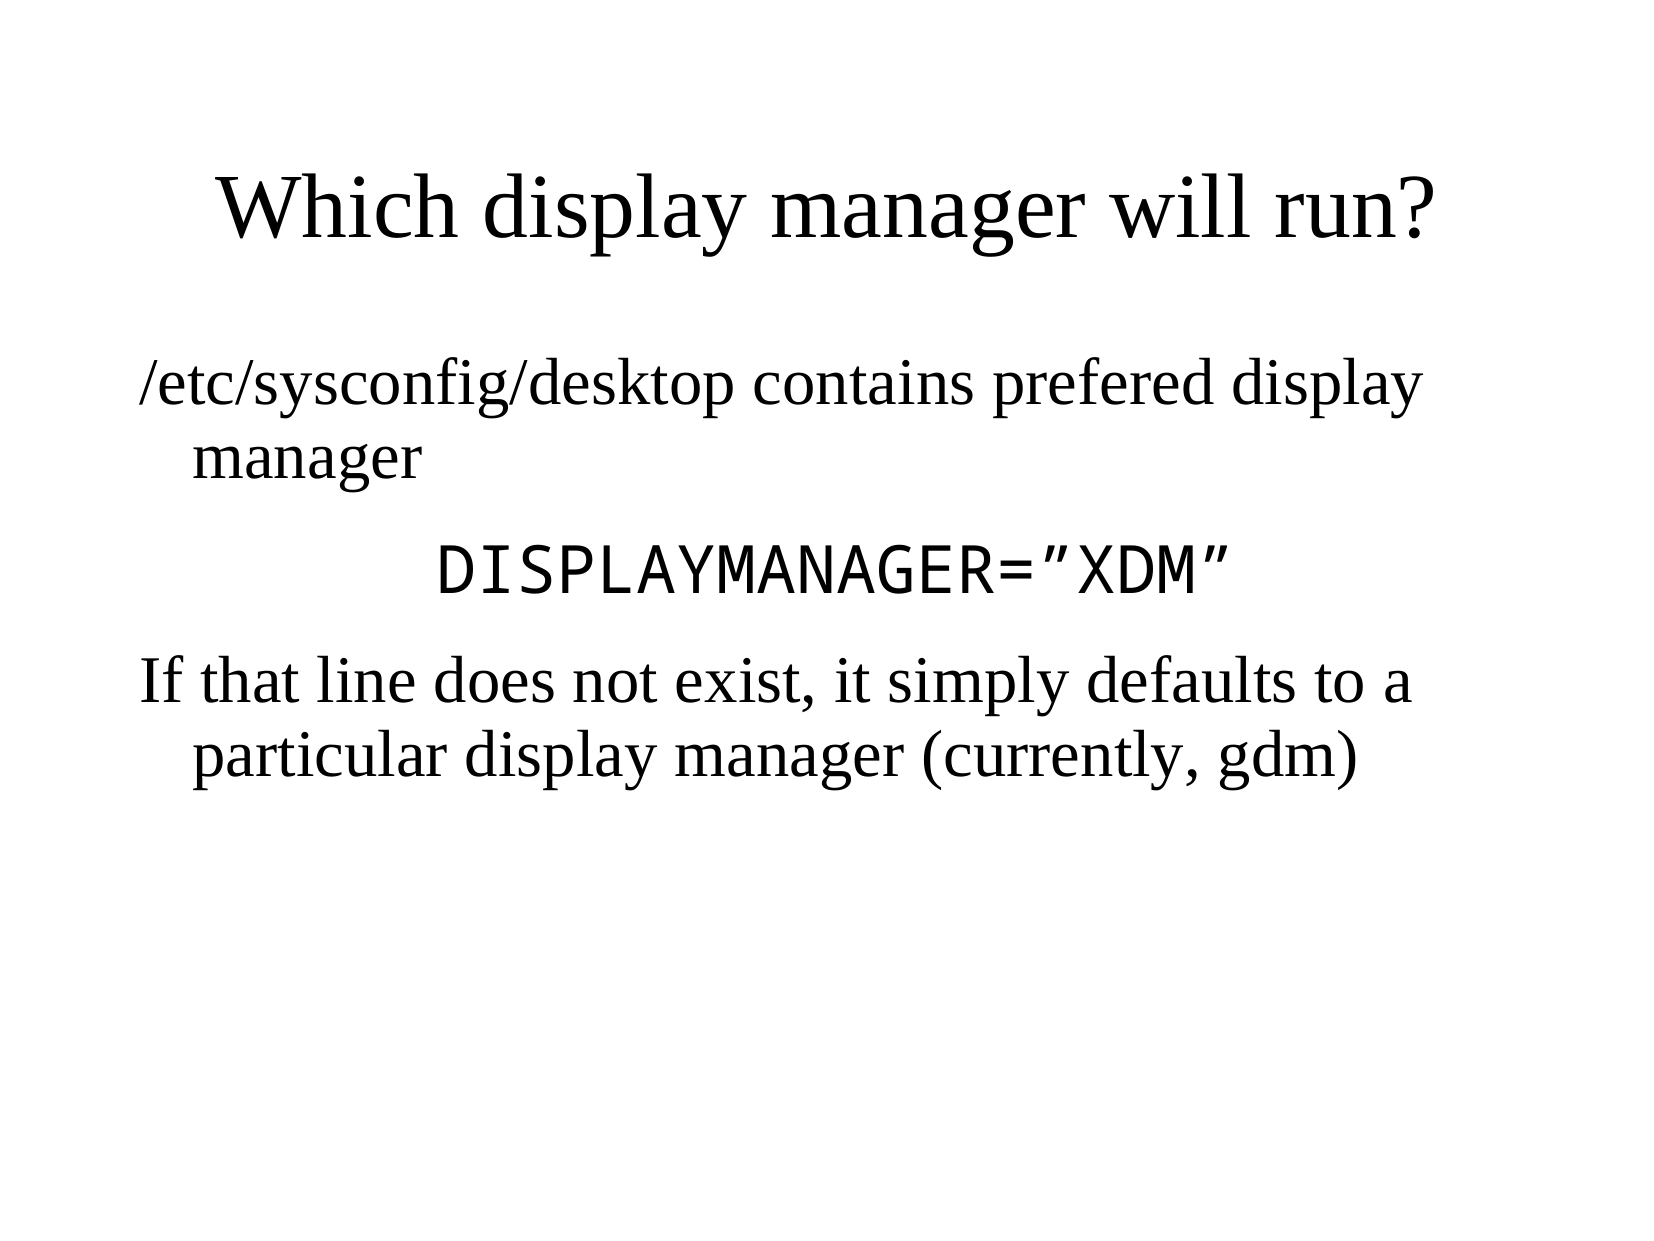

# Which display manager will run?
/etc/sysconfig/desktop contains prefered display manager
DISPLAYMANAGER=”XDM”
If that line does not exist, it simply defaults to a particular display manager (currently, gdm)